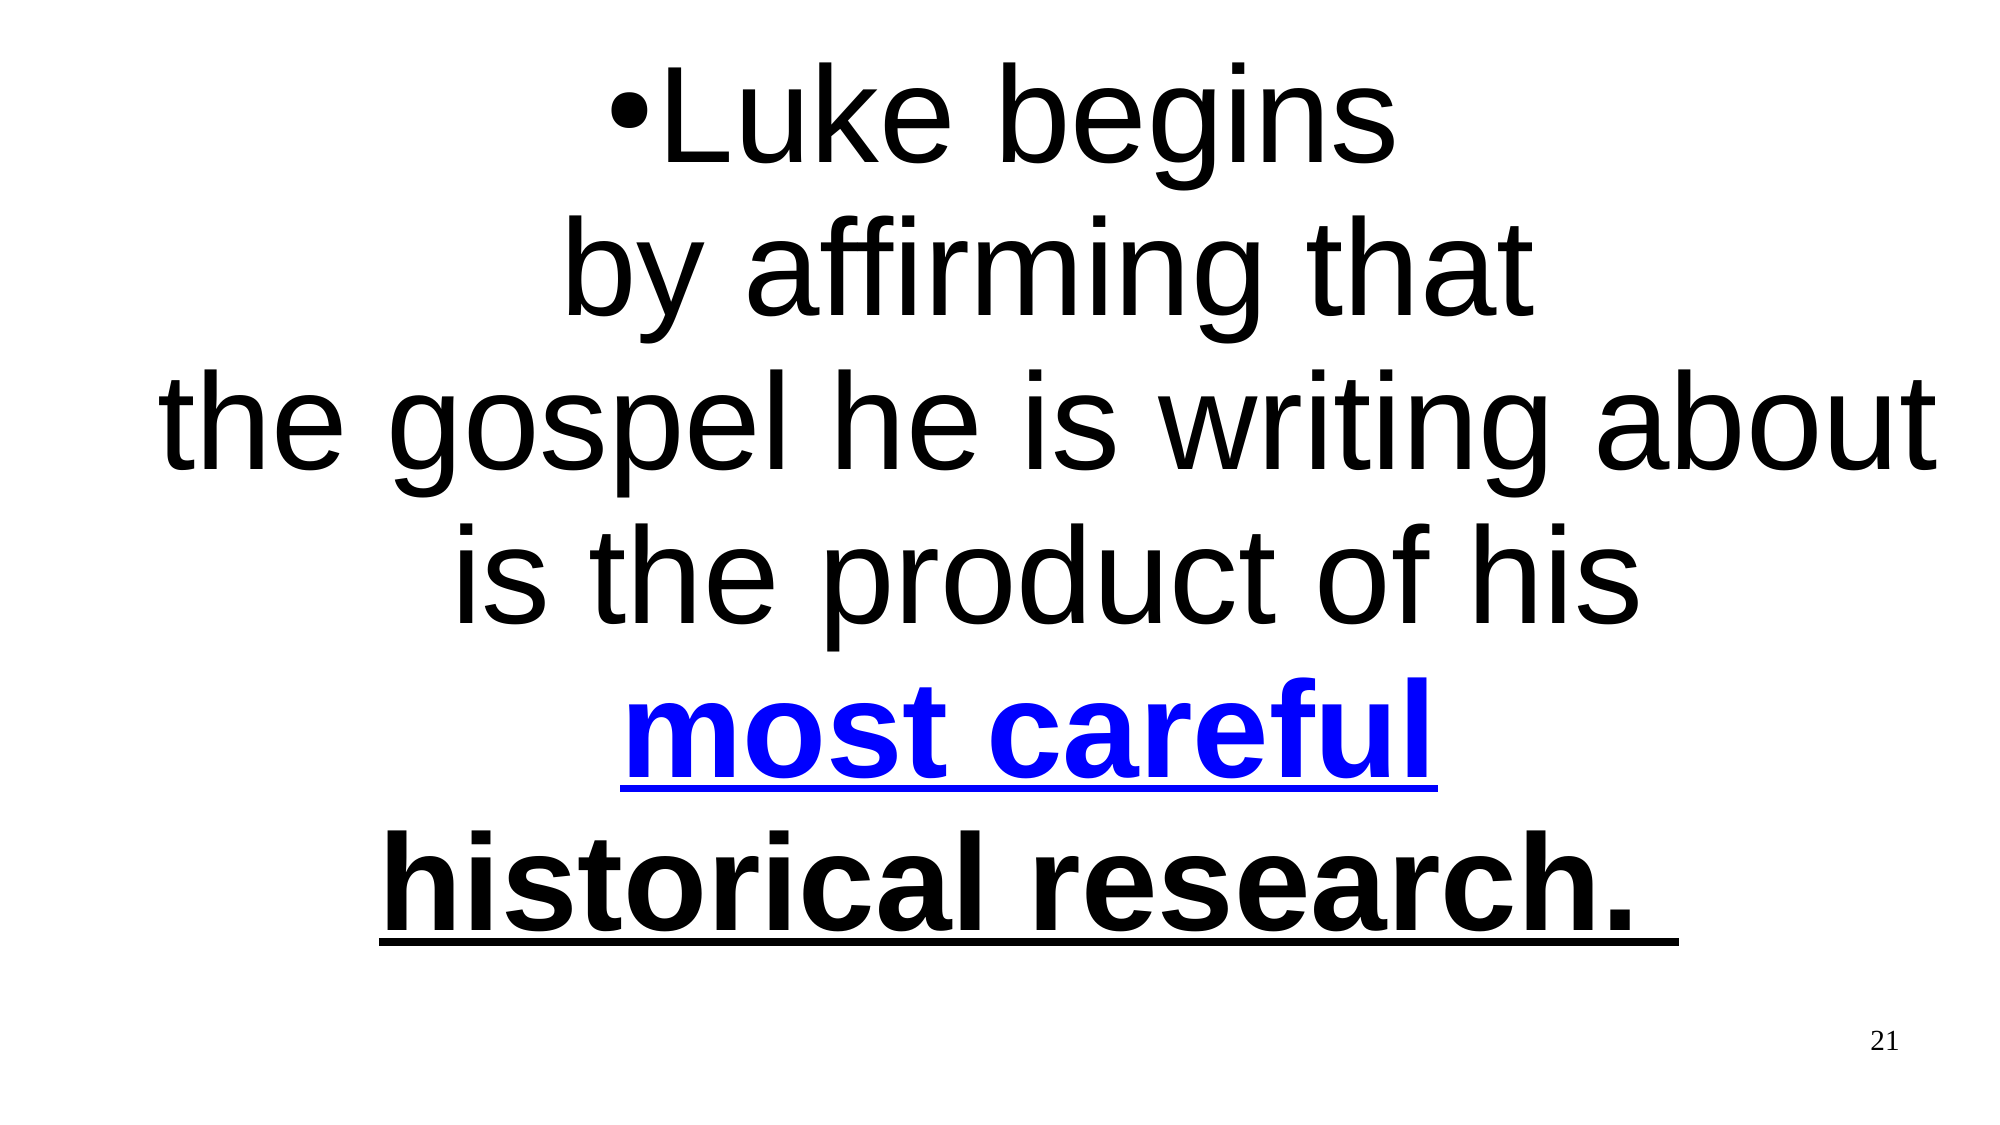

# Luke begins by affirming that the gospel he is writing about is the product of his most careful historical research.
21